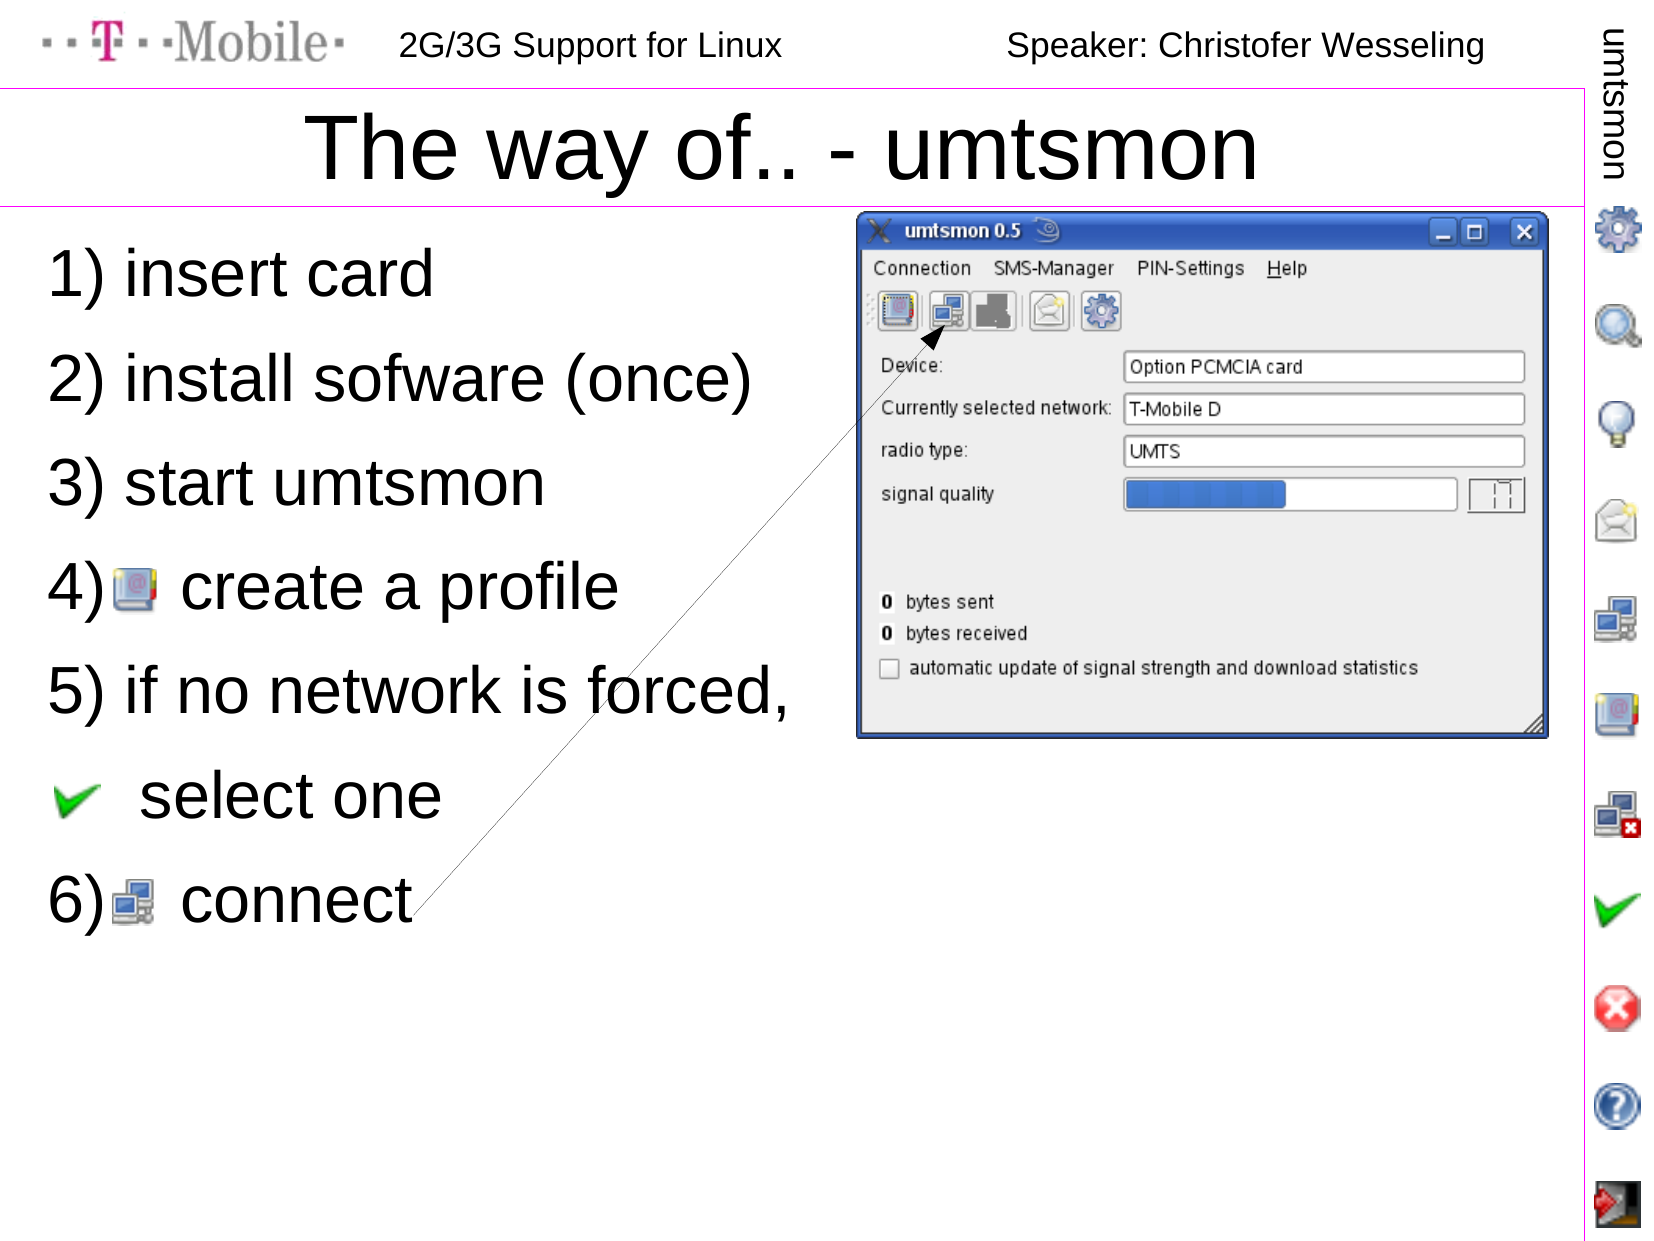

# The way of.. - umtsmon
1) insert card
2) install sofware (once)
3) start umtsmon
4) create a profile
5) if no network is forced,
 select one
6) connect